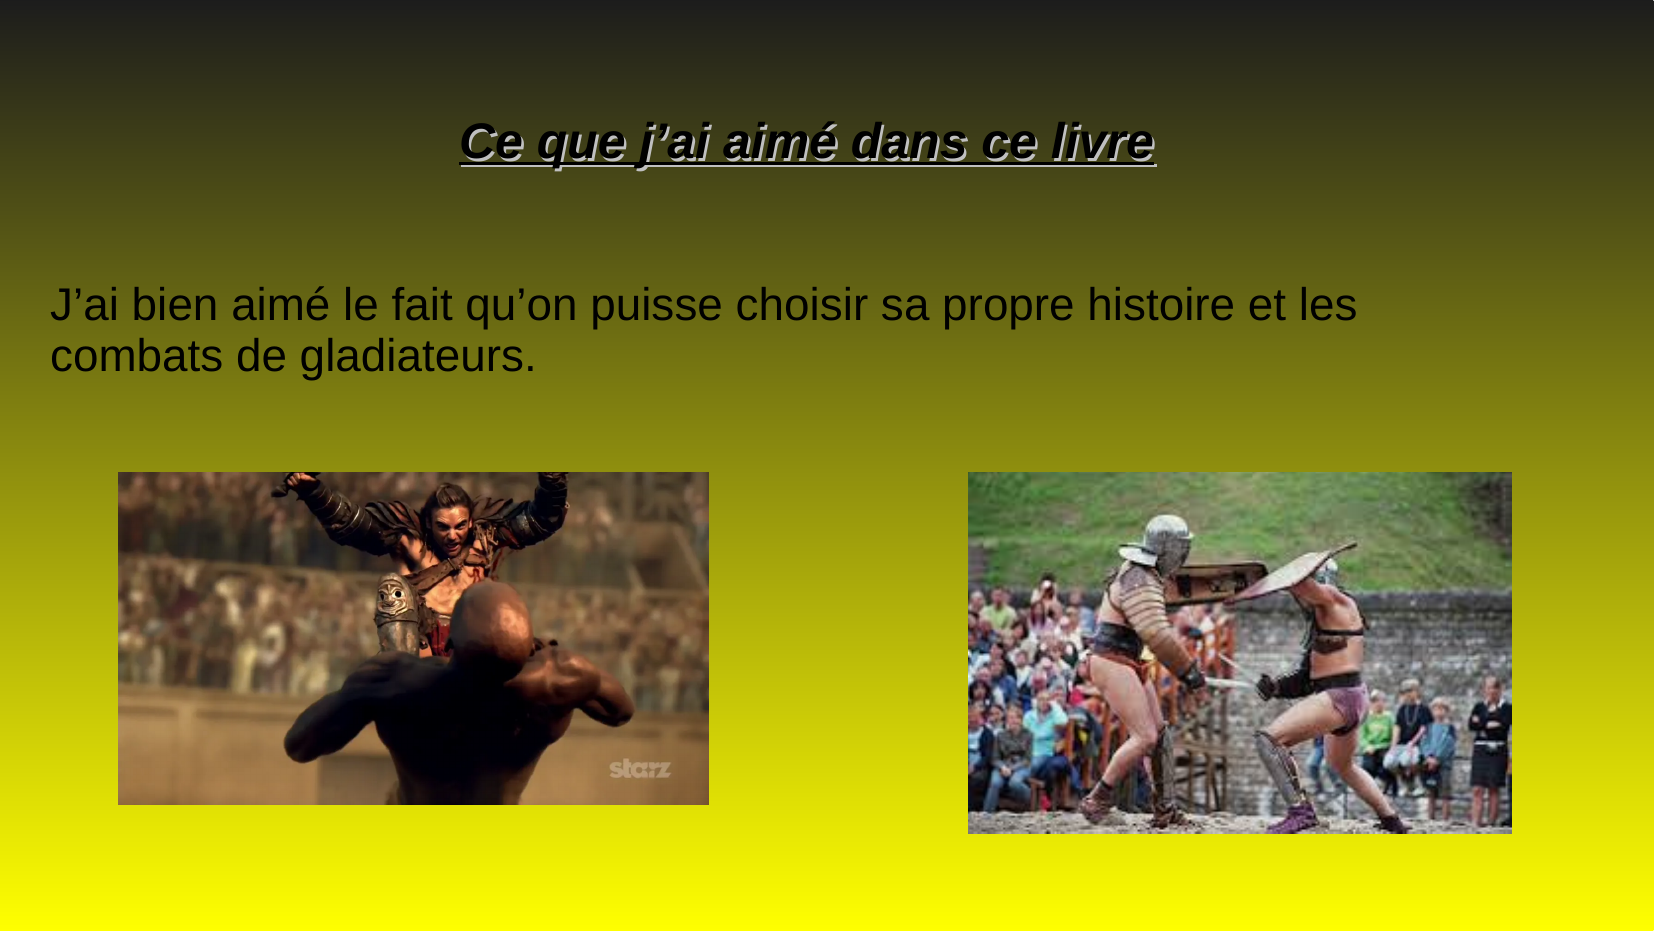

Ce que j’ai aimé dans ce livre
J’ai bien aimé le fait qu’on puisse choisir sa propre histoire et les
combats de gladiateurs.